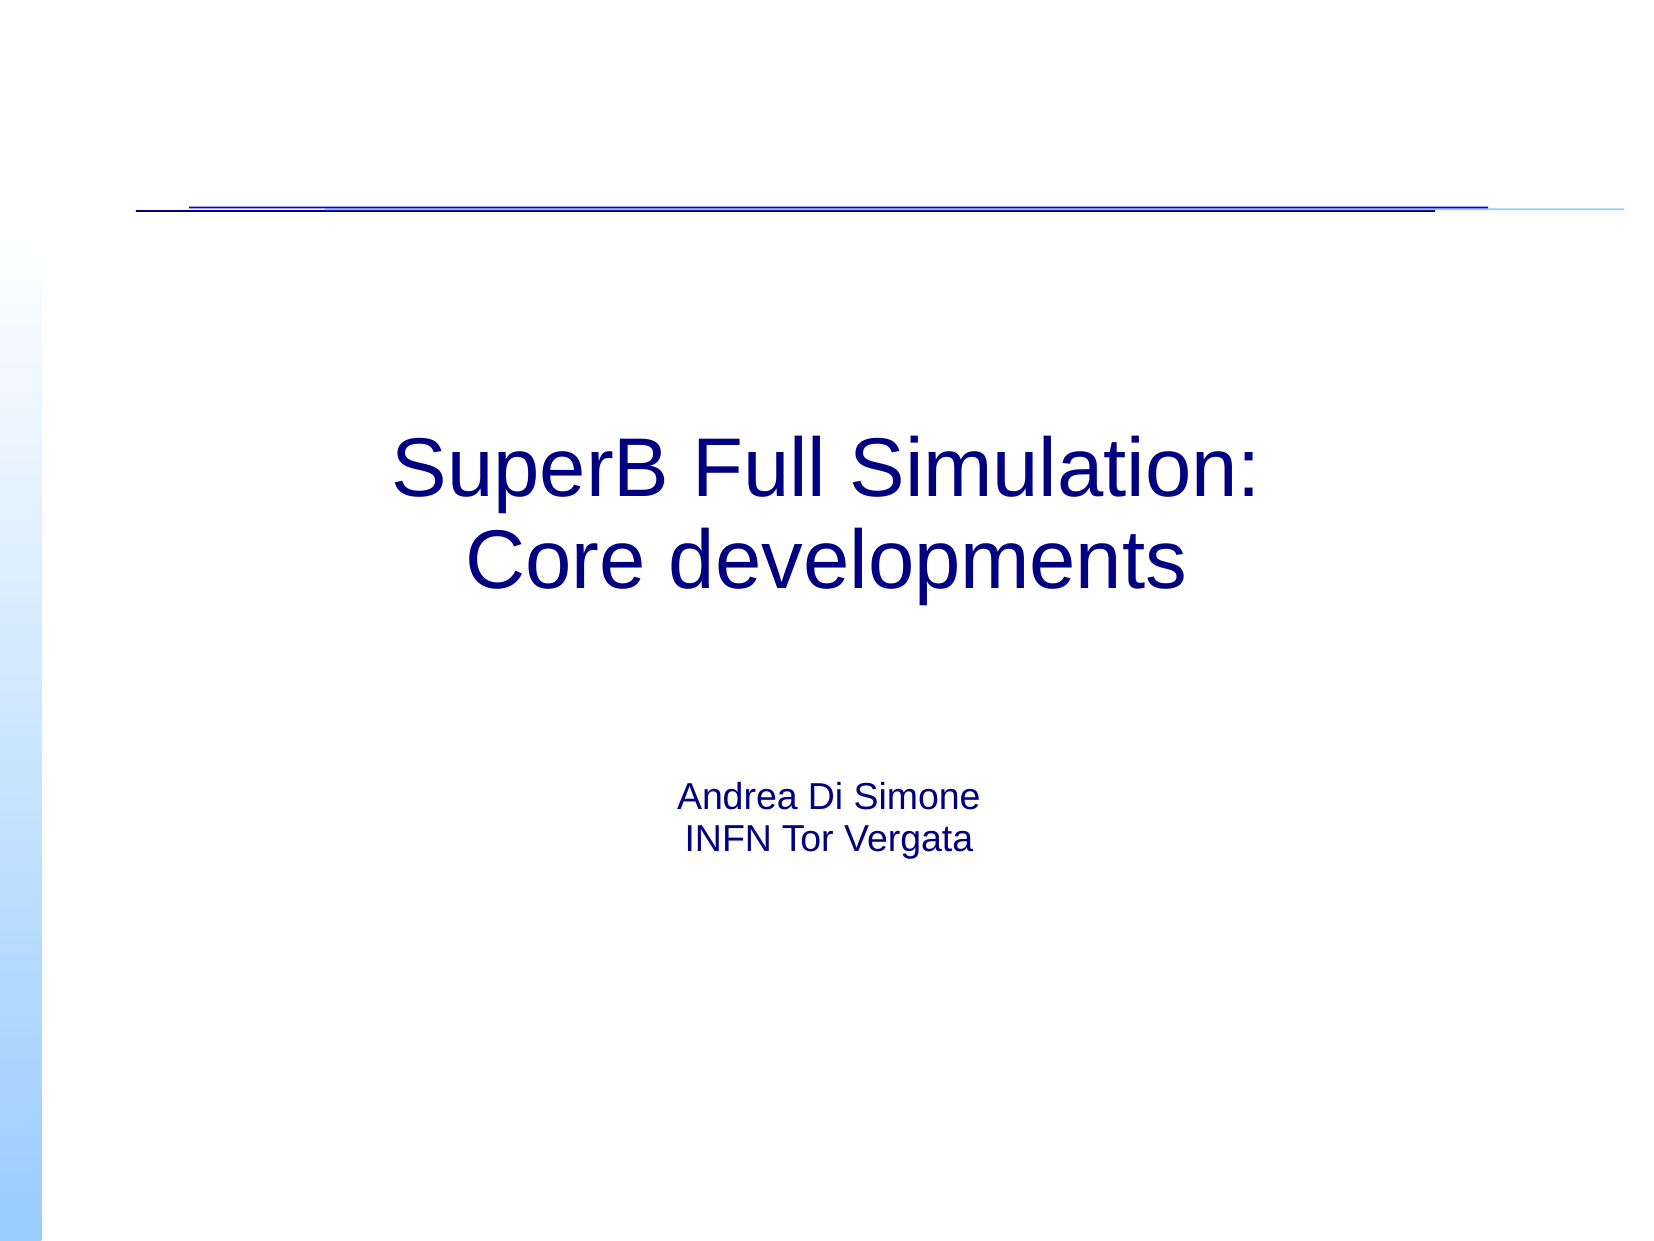

SuperB Full Simulation:
Core developments
Andrea Di Simone
INFN Tor Vergata